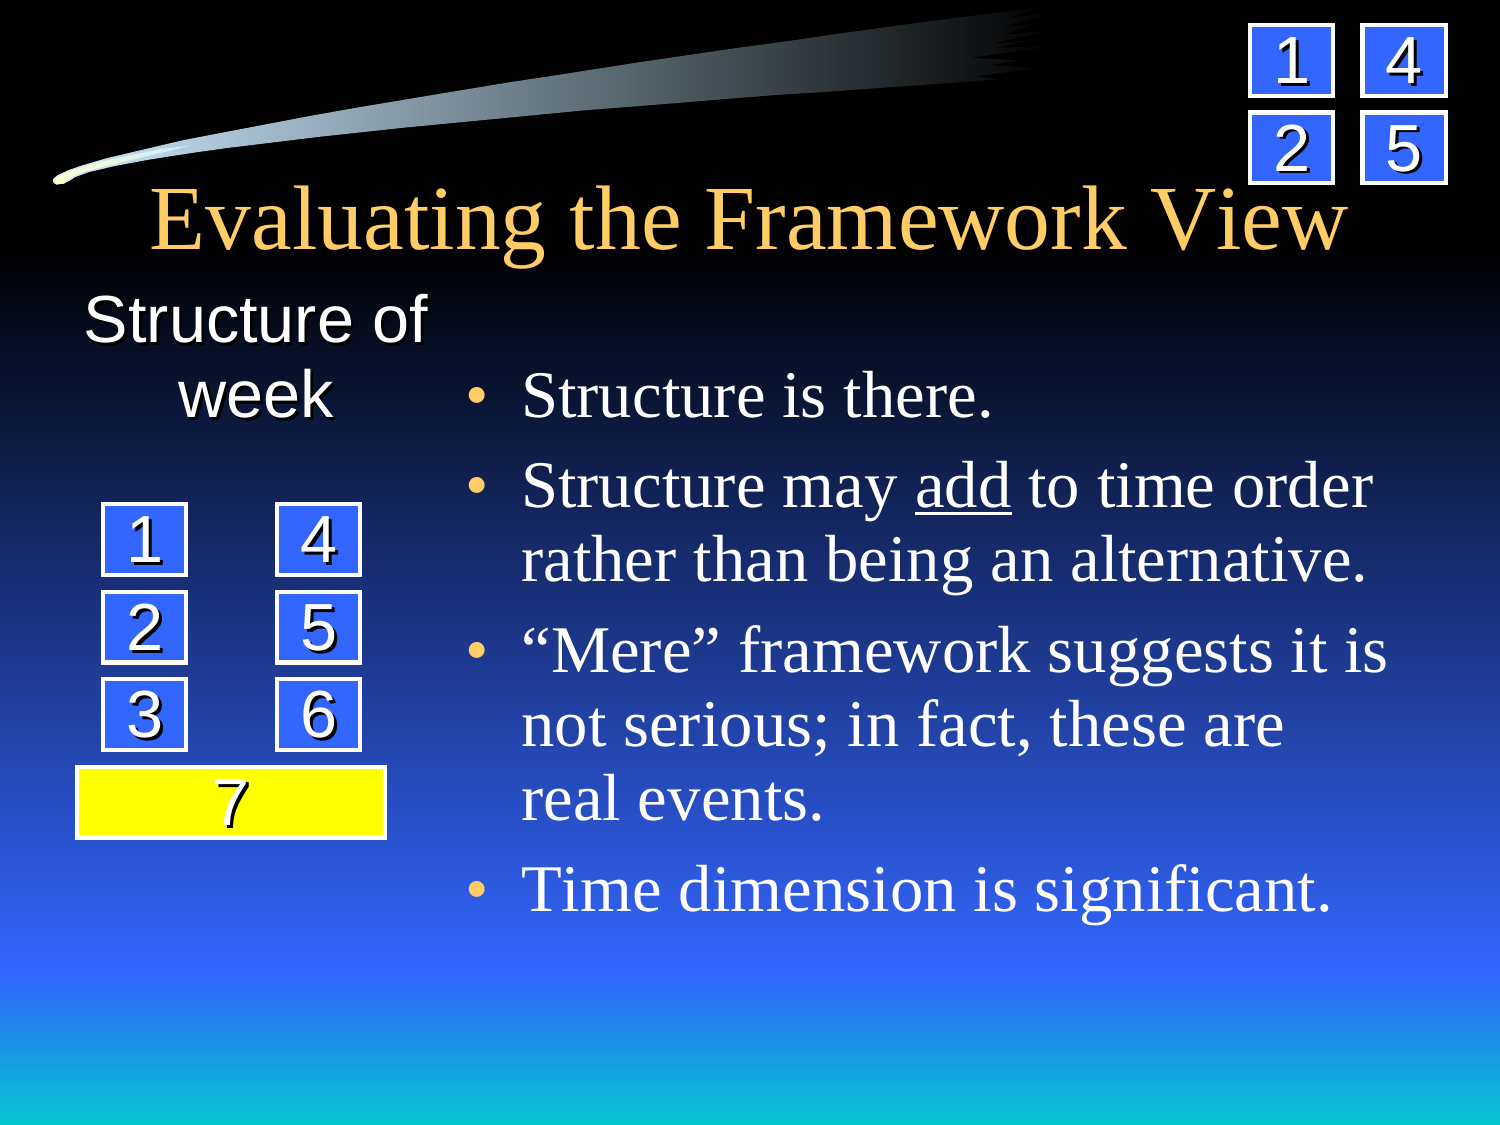

1
4
2
5
# Evaluating the Framework View
Structure of week
Structure is there.
Structure may add to time order rather than being an alternative.
“Mere” framework suggests it is not serious; in fact, these are real events.
Time dimension is significant.
1
4
2
5
3
6
7